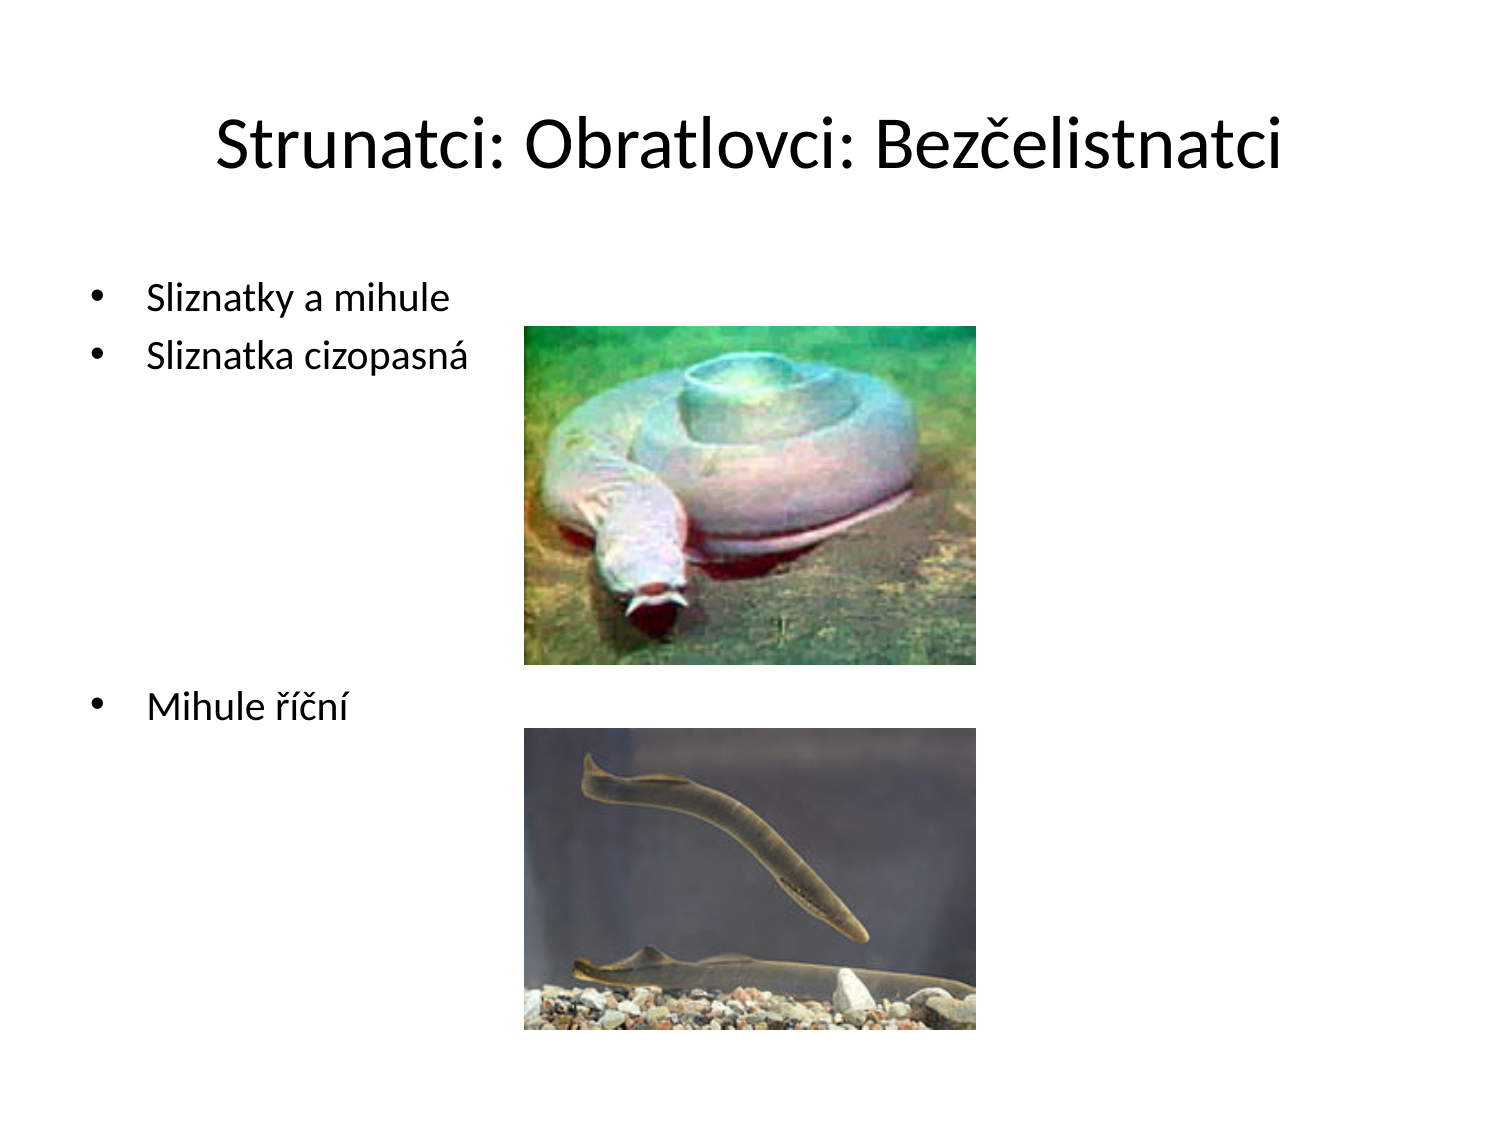

# Strunatci: Obratlovci: Bezčelistnatci
Sliznatky a mihule
Sliznatka cizopasná
Mihule říční